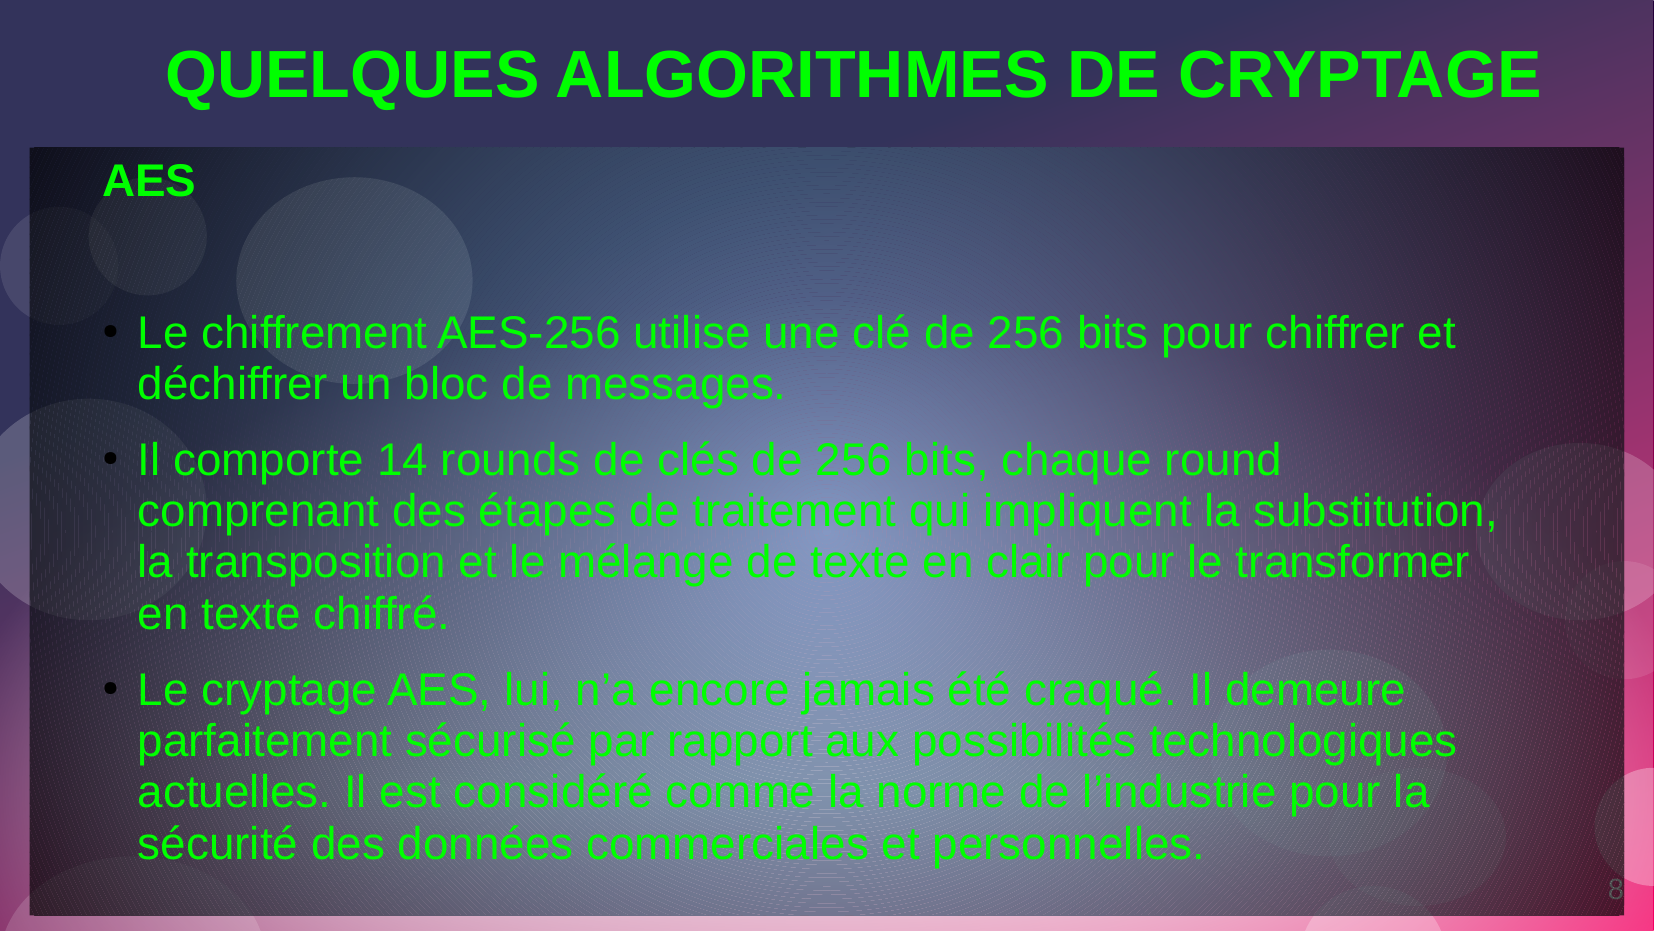

# Quelques algorithmes de cryptage
AES
Le chiffrement AES-256 utilise une clé de 256 bits pour chiffrer et déchiffrer un bloc de messages.
Il comporte 14 rounds de clés de 256 bits, chaque round comprenant des étapes de traitement qui impliquent la substitution, la transposition et le mélange de texte en clair pour le transformer en texte chiffré.
Le cryptage AES, lui, n’a encore jamais été craqué. Il demeure parfaitement sécurisé par rapport aux possibilités technologiques actuelles. Il est considéré comme la norme de l’industrie pour la sécurité des données commerciales et personnelles.